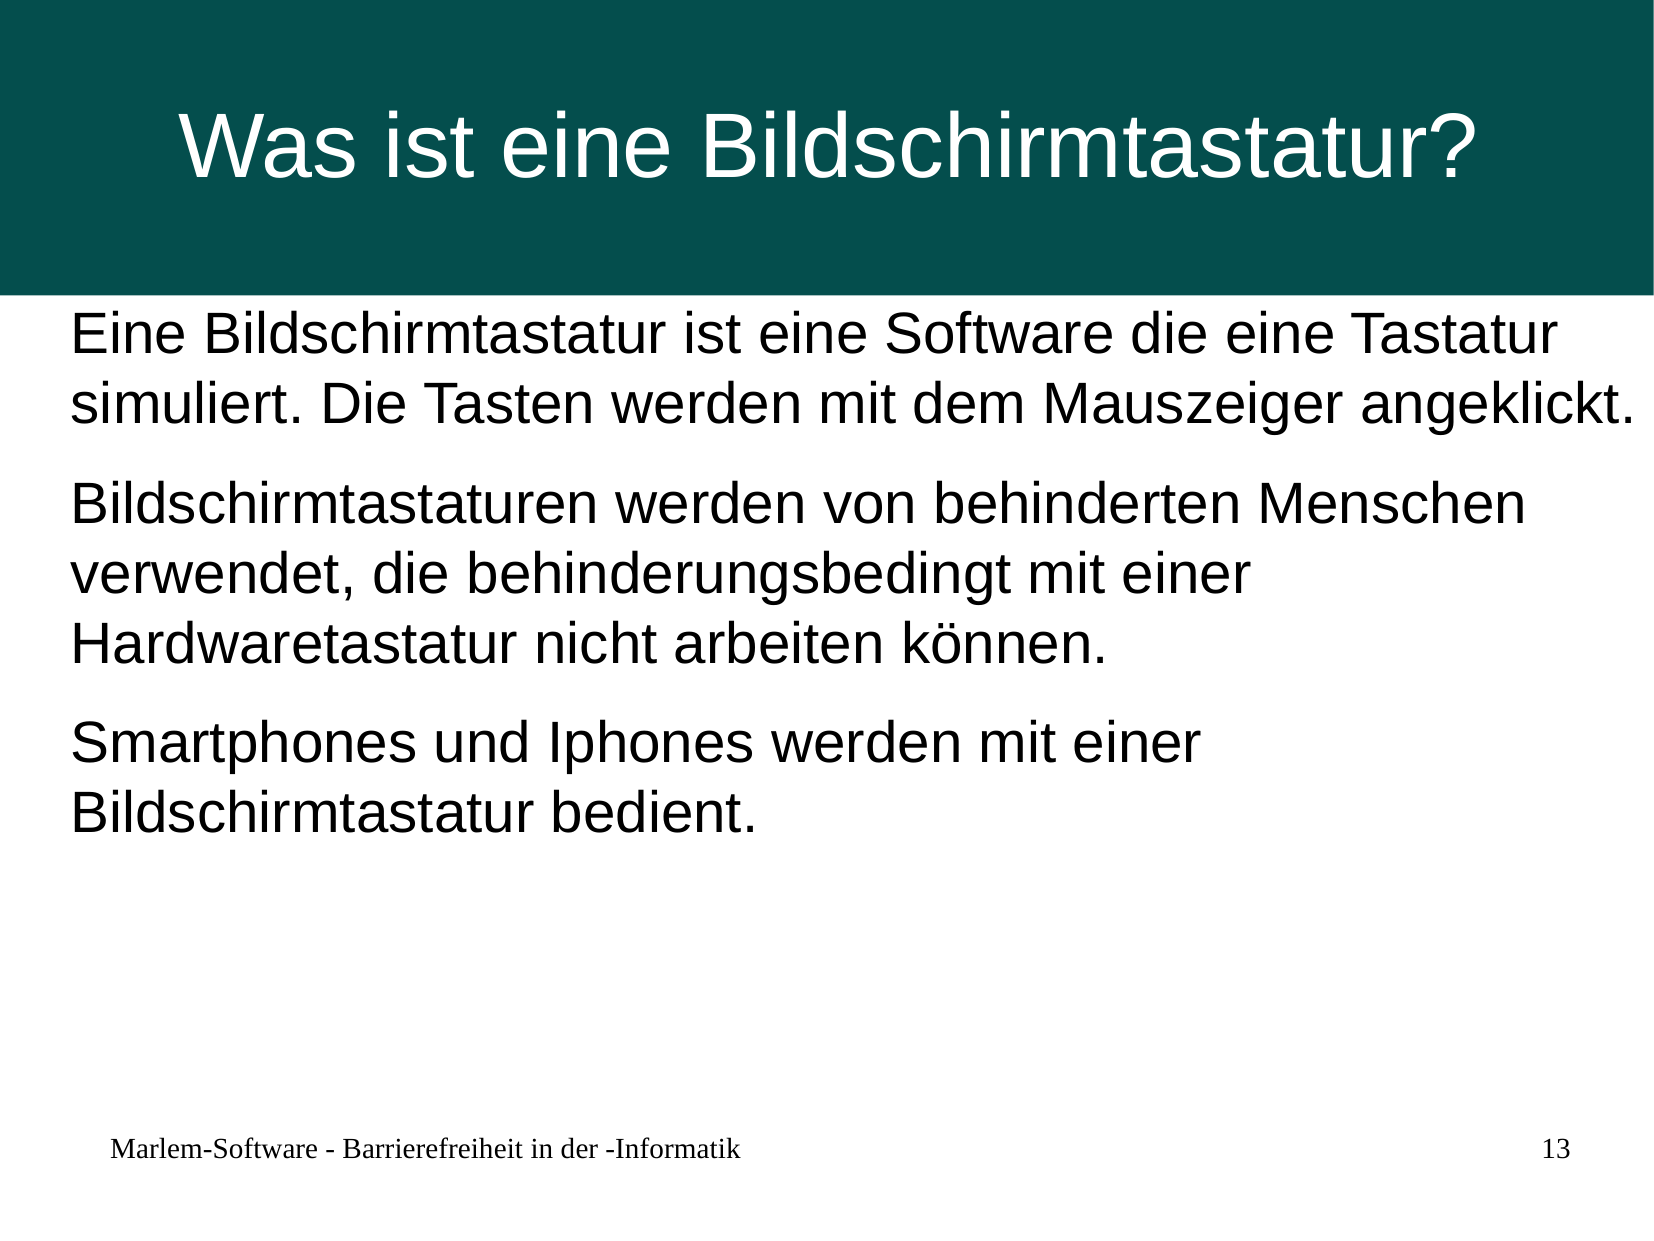

# Was ist eine Bildschirmtastatur?
Eine Bildschirmtastatur ist eine Software die eine Tastatur simuliert. Die Tasten werden mit dem Mauszeiger angeklickt.
Bildschirmtastaturen werden von behinderten Menschen verwendet, die behinderungsbedingt mit einer Hardwaretastatur nicht arbeiten können.
Smartphones und Iphones werden mit einer Bildschirmtastatur bedient.
Marlem-Software - Barrierefreiheit in der -Informatik
13